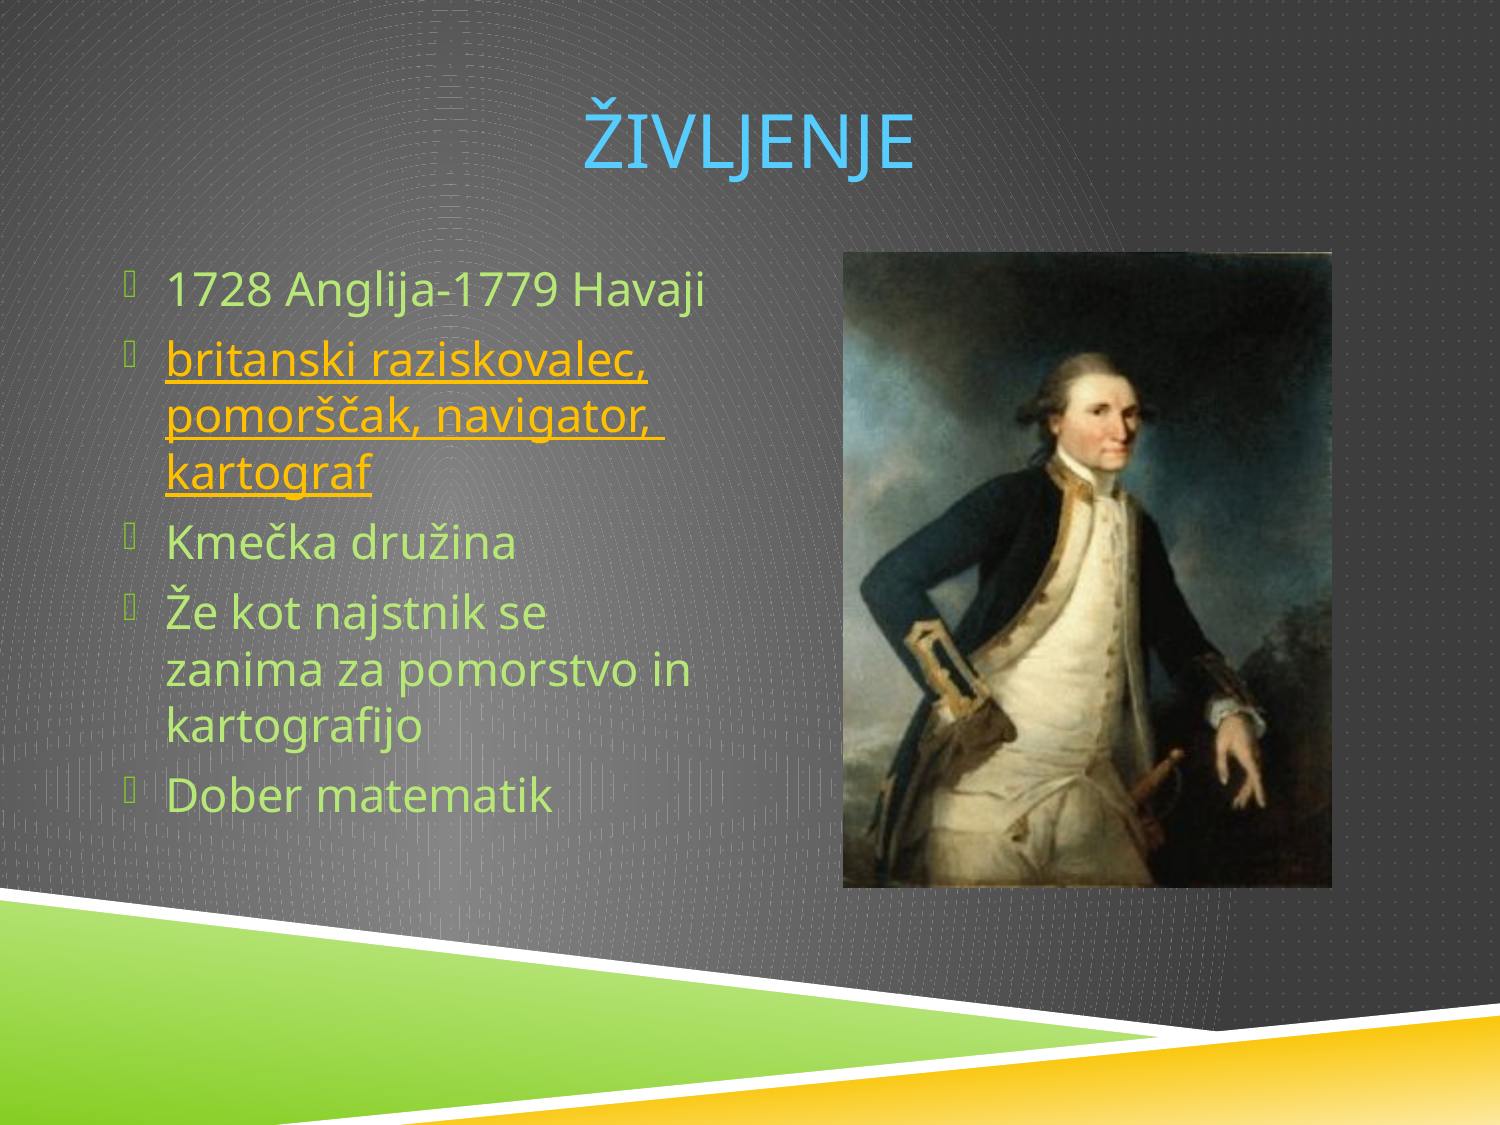

# Življenje
1728 Anglija-1779 Havaji
britanski raziskovalec, pomorščak, navigator, kartograf
Kmečka družina
Že kot najstnik se zanima za pomorstvo in kartografijo
Dober matematik